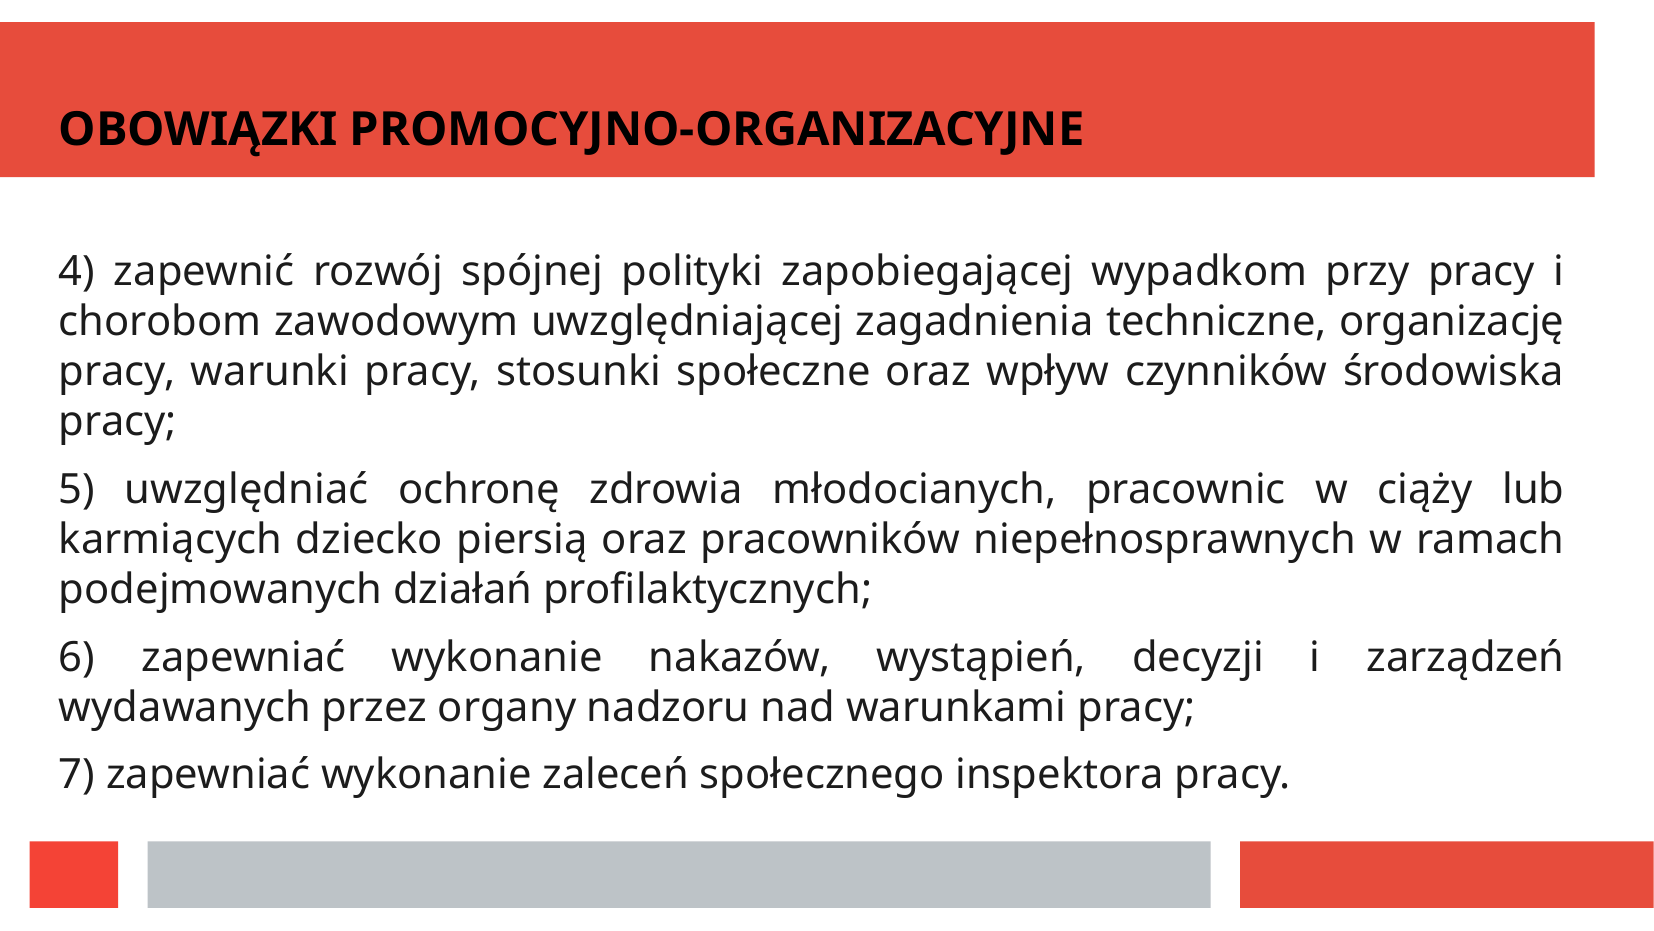

# OBOWIĄZKI PROMOCYJNO-ORGANIZACYJNE
4) zapewnić rozwój spójnej polityki zapobiegającej wypadkom przy pracy i chorobom zawodowym uwzględniającej zagadnienia techniczne, organizację pracy, warunki pracy, stosunki społeczne oraz wpływ czynników środowiska pracy;
5) uwzględniać ochronę zdrowia młodocianych, pracownic w ciąży lub karmiących dziecko piersią oraz pracowników niepełnosprawnych w ramach podejmowanych działań profilaktycznych;
6) zapewniać wykonanie nakazów, wystąpień, decyzji i zarządzeń wydawanych przez organy nadzoru nad warunkami pracy;
7) zapewniać wykonanie zaleceń społecznego inspektora pracy.